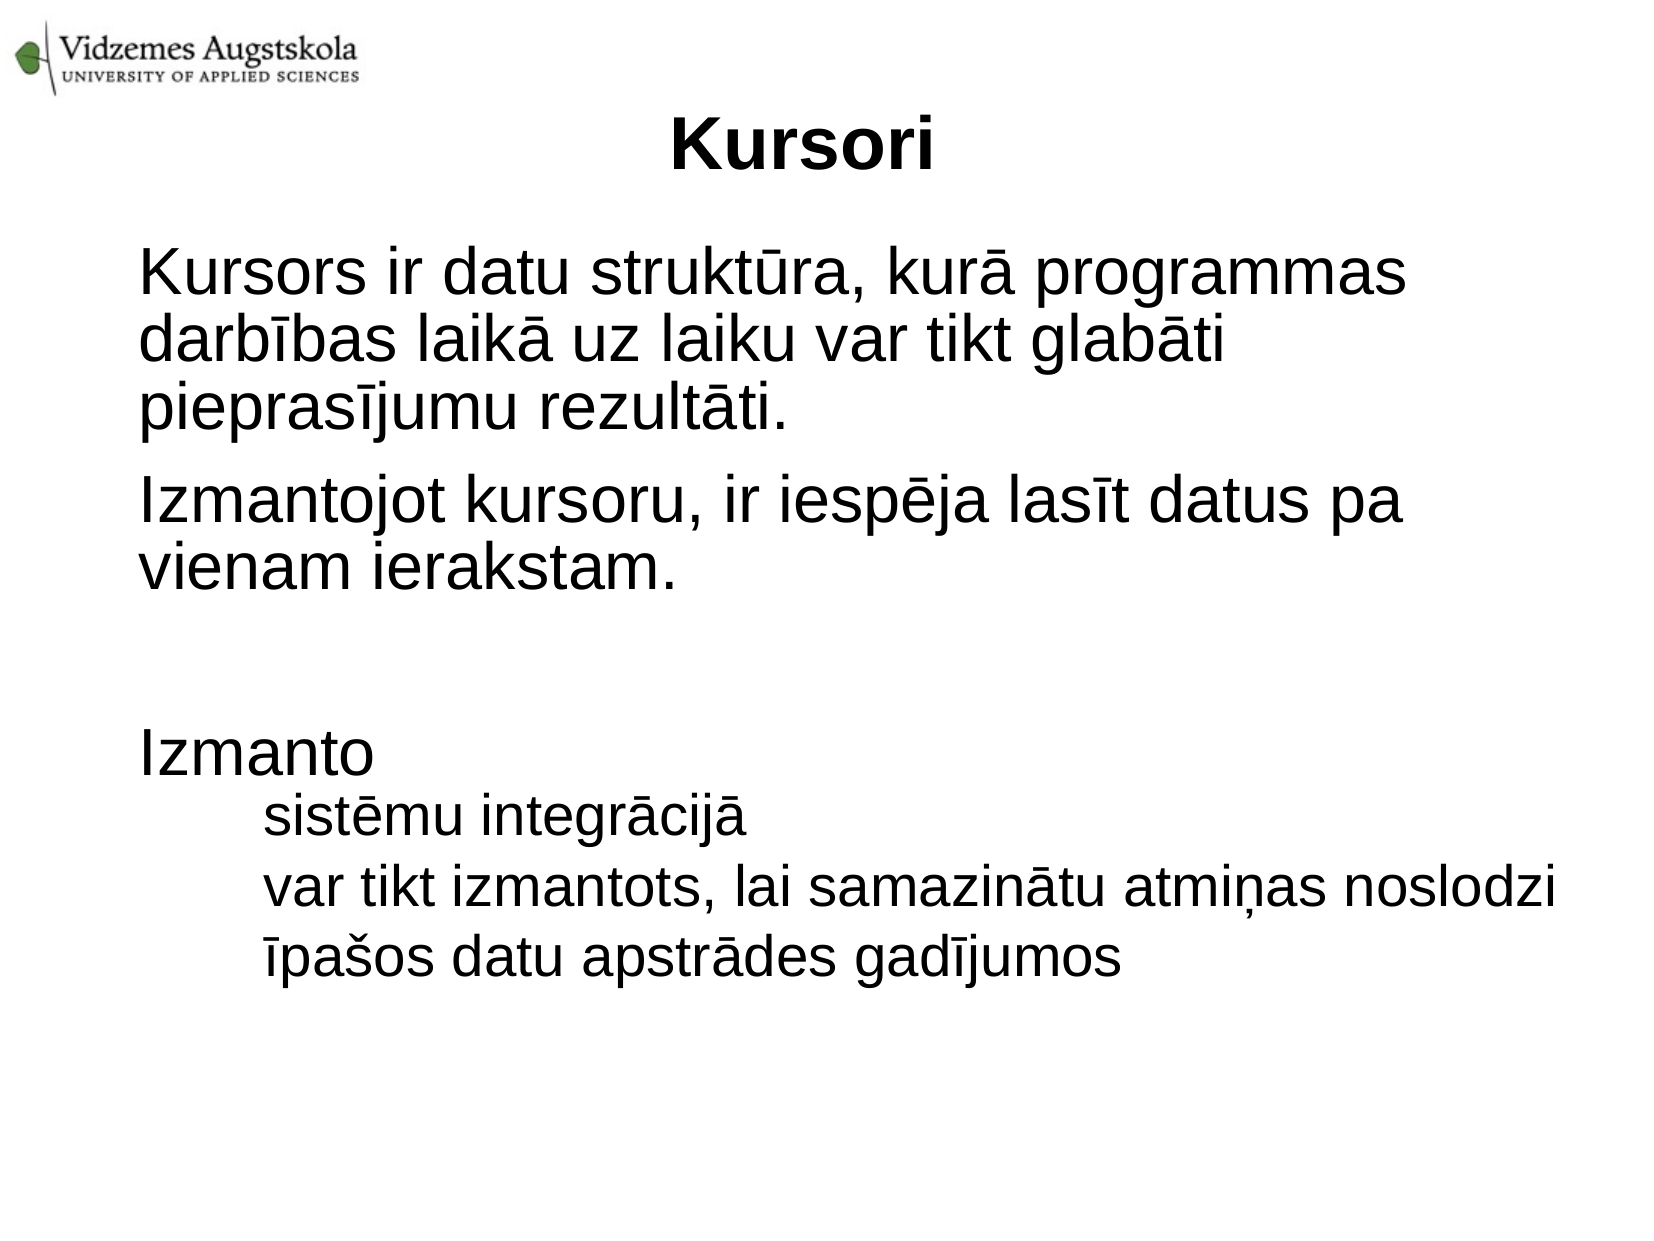

# Kursori
Kursors ir datu struktūra, kurā programmas darbības laikā uz laiku var tikt glabāti pieprasījumu rezultāti.
Izmantojot kursoru, ir iespēja lasīt datus pa vienam ierakstam.
Izmanto
sistēmu integrācijā
var tikt izmantots, lai samazinātu atmiņas noslodzi
īpašos datu apstrādes gadījumos